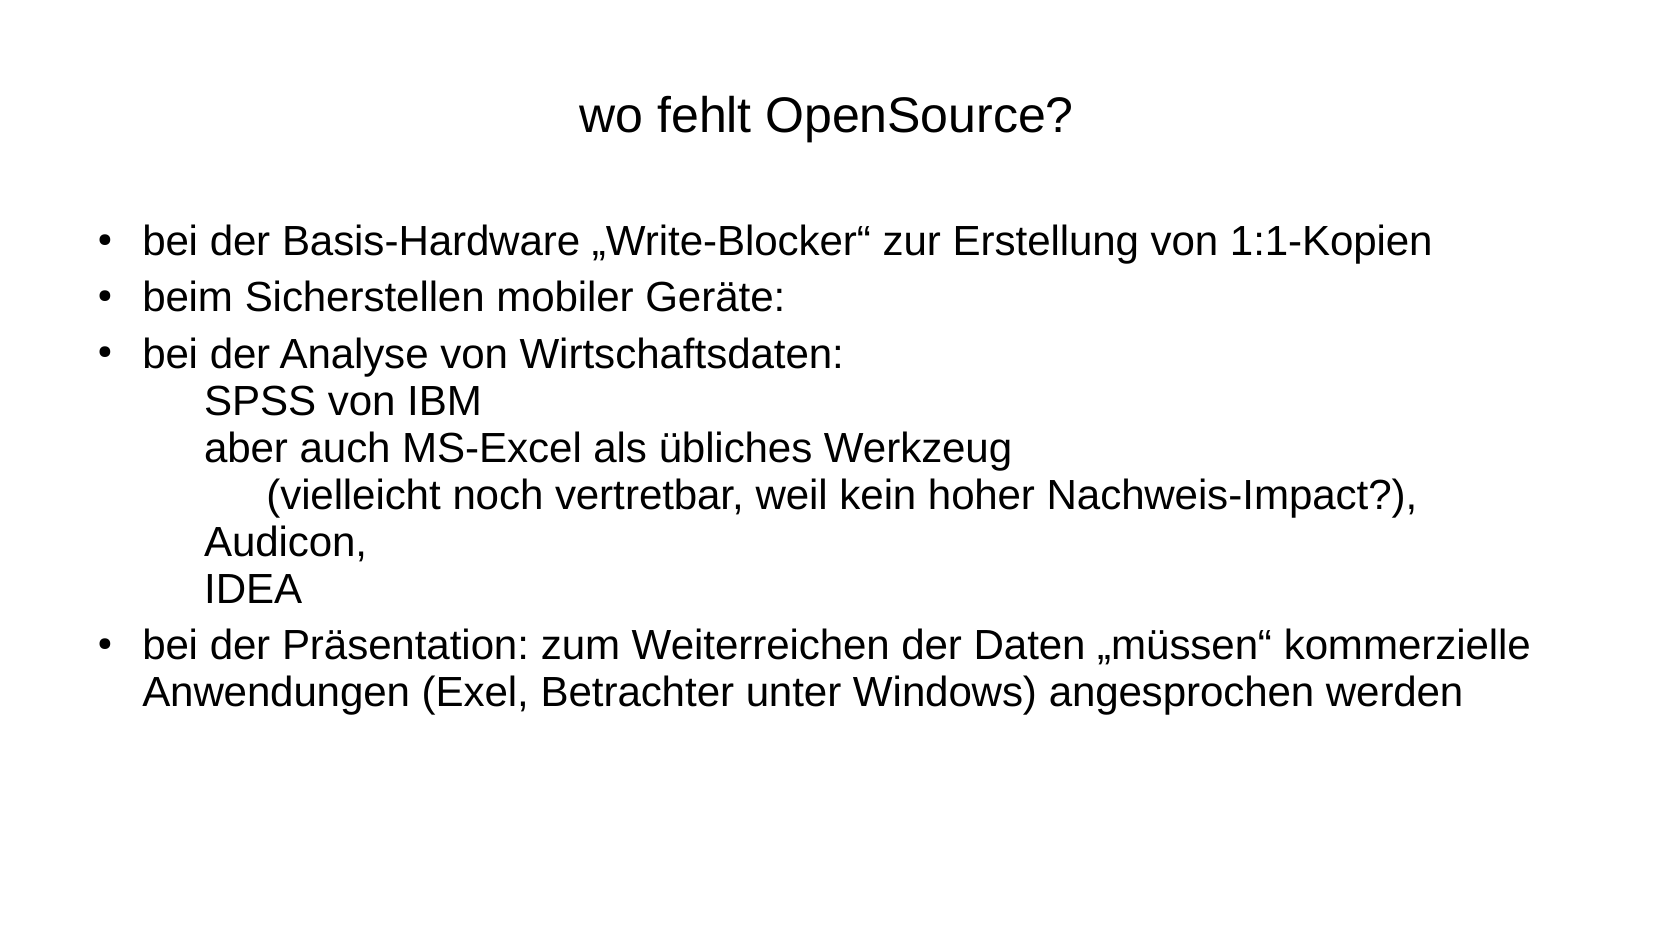

# wo fehlt OpenSource?
bei der Basis-Hardware „Write-Blocker“ zur Erstellung von 1:1-Kopien
beim Sicherstellen mobiler Geräte:
bei der Analyse von Wirtschaftsdaten:
	SPSS von IBM
	aber auch MS-Excel als übliches Werkzeug
		(vielleicht noch vertretbar, weil kein hoher Nachweis-Impact?),
	Audicon,
	IDEA
bei der Präsentation: zum Weiterreichen der Daten „müssen“ kommerzielle Anwendungen (Exel, Betrachter unter Windows) angesprochen werden